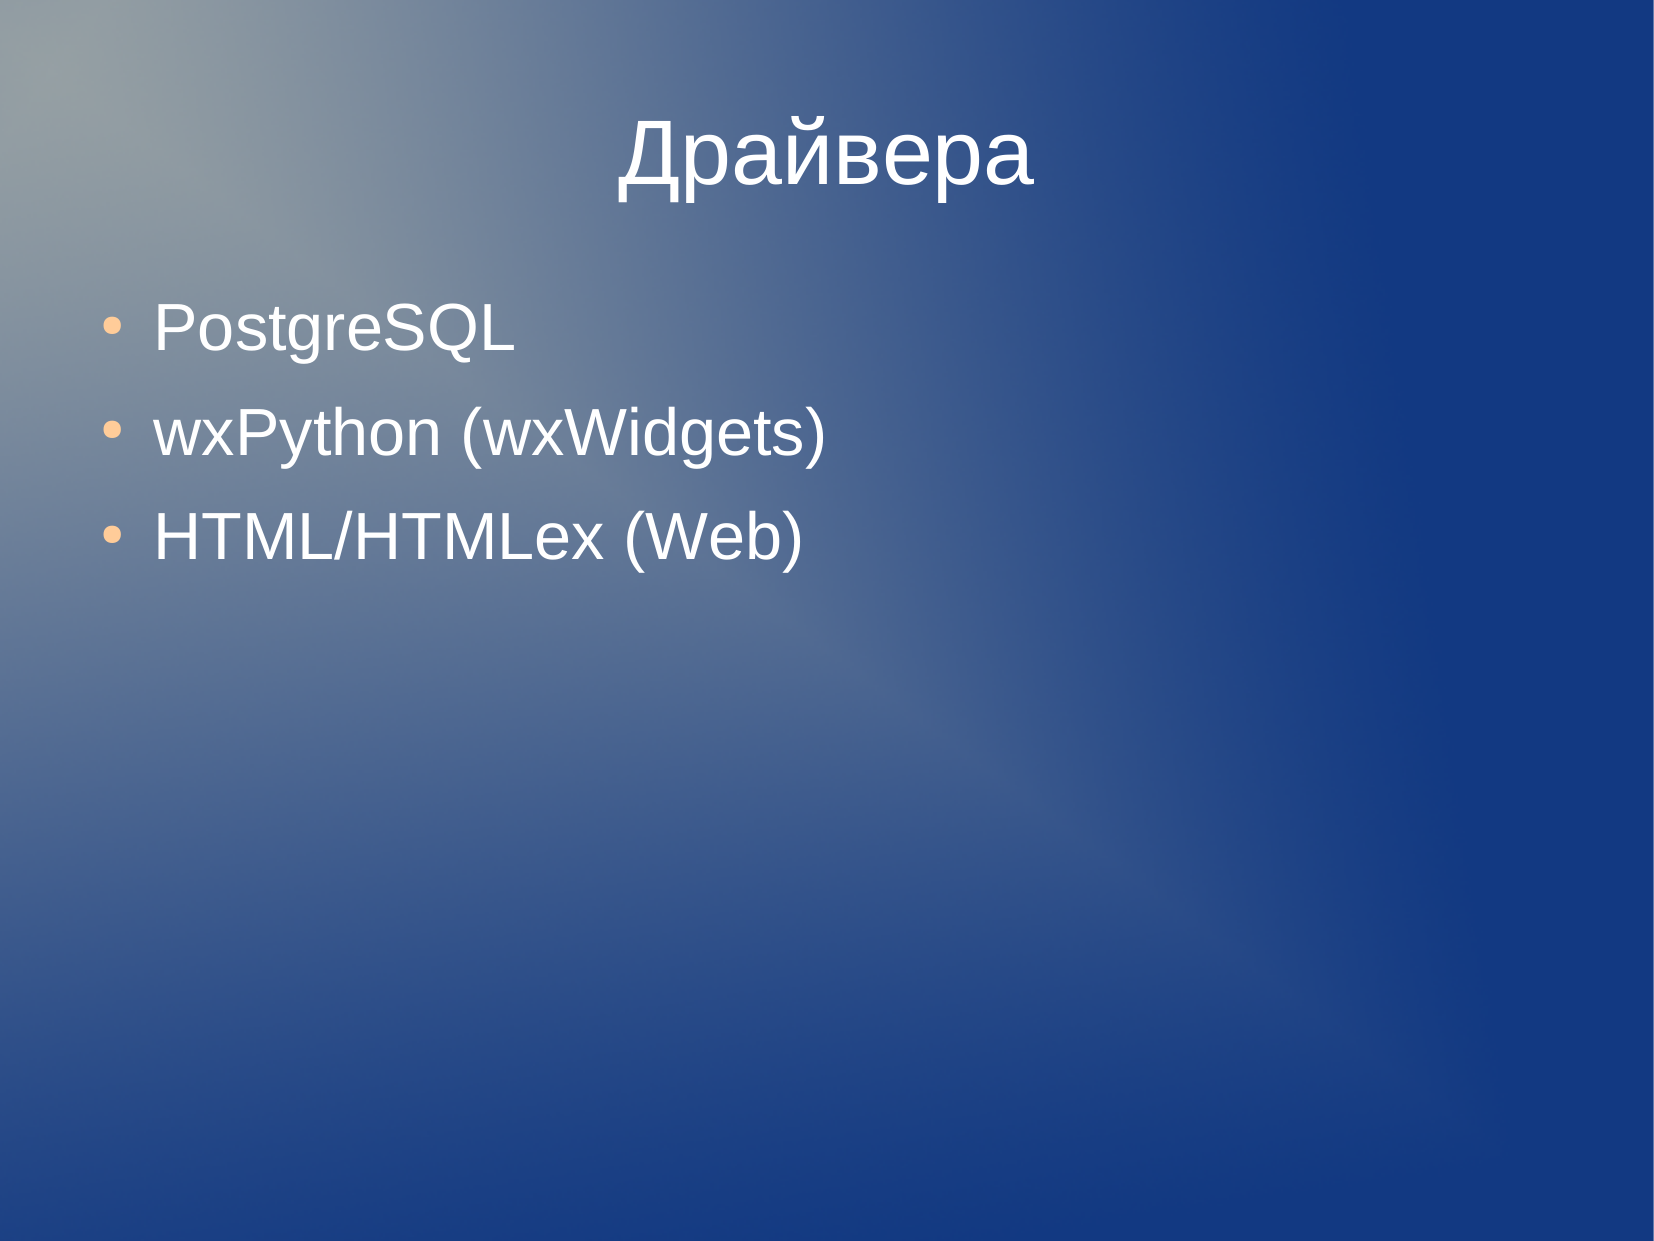

# Драйвера
PostgreSQL
wxPython (wxWidgets)
HTML/HTMLex (Web)